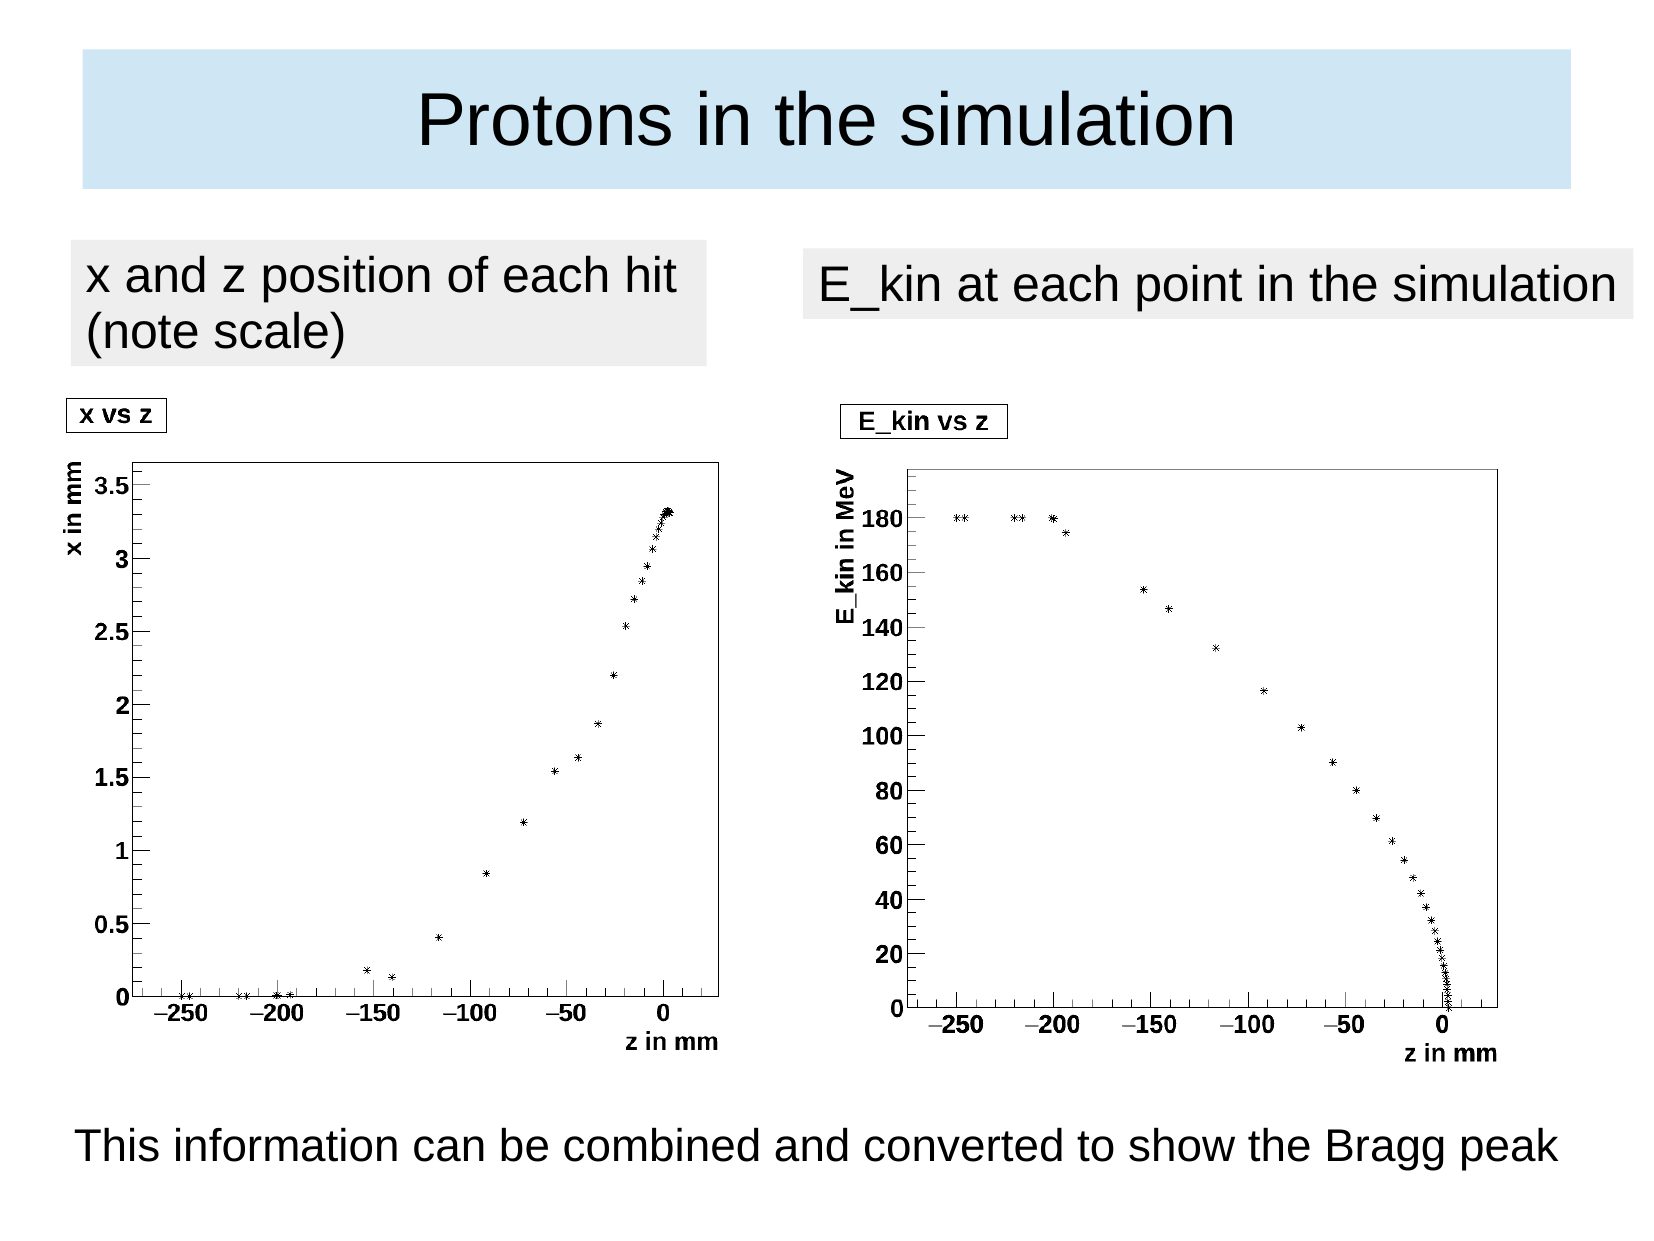

# Protons in the simulation
x and z position of each hit
(note scale)
E_kin at each point in the simulation
This information can be combined and converted to show the Bragg peak